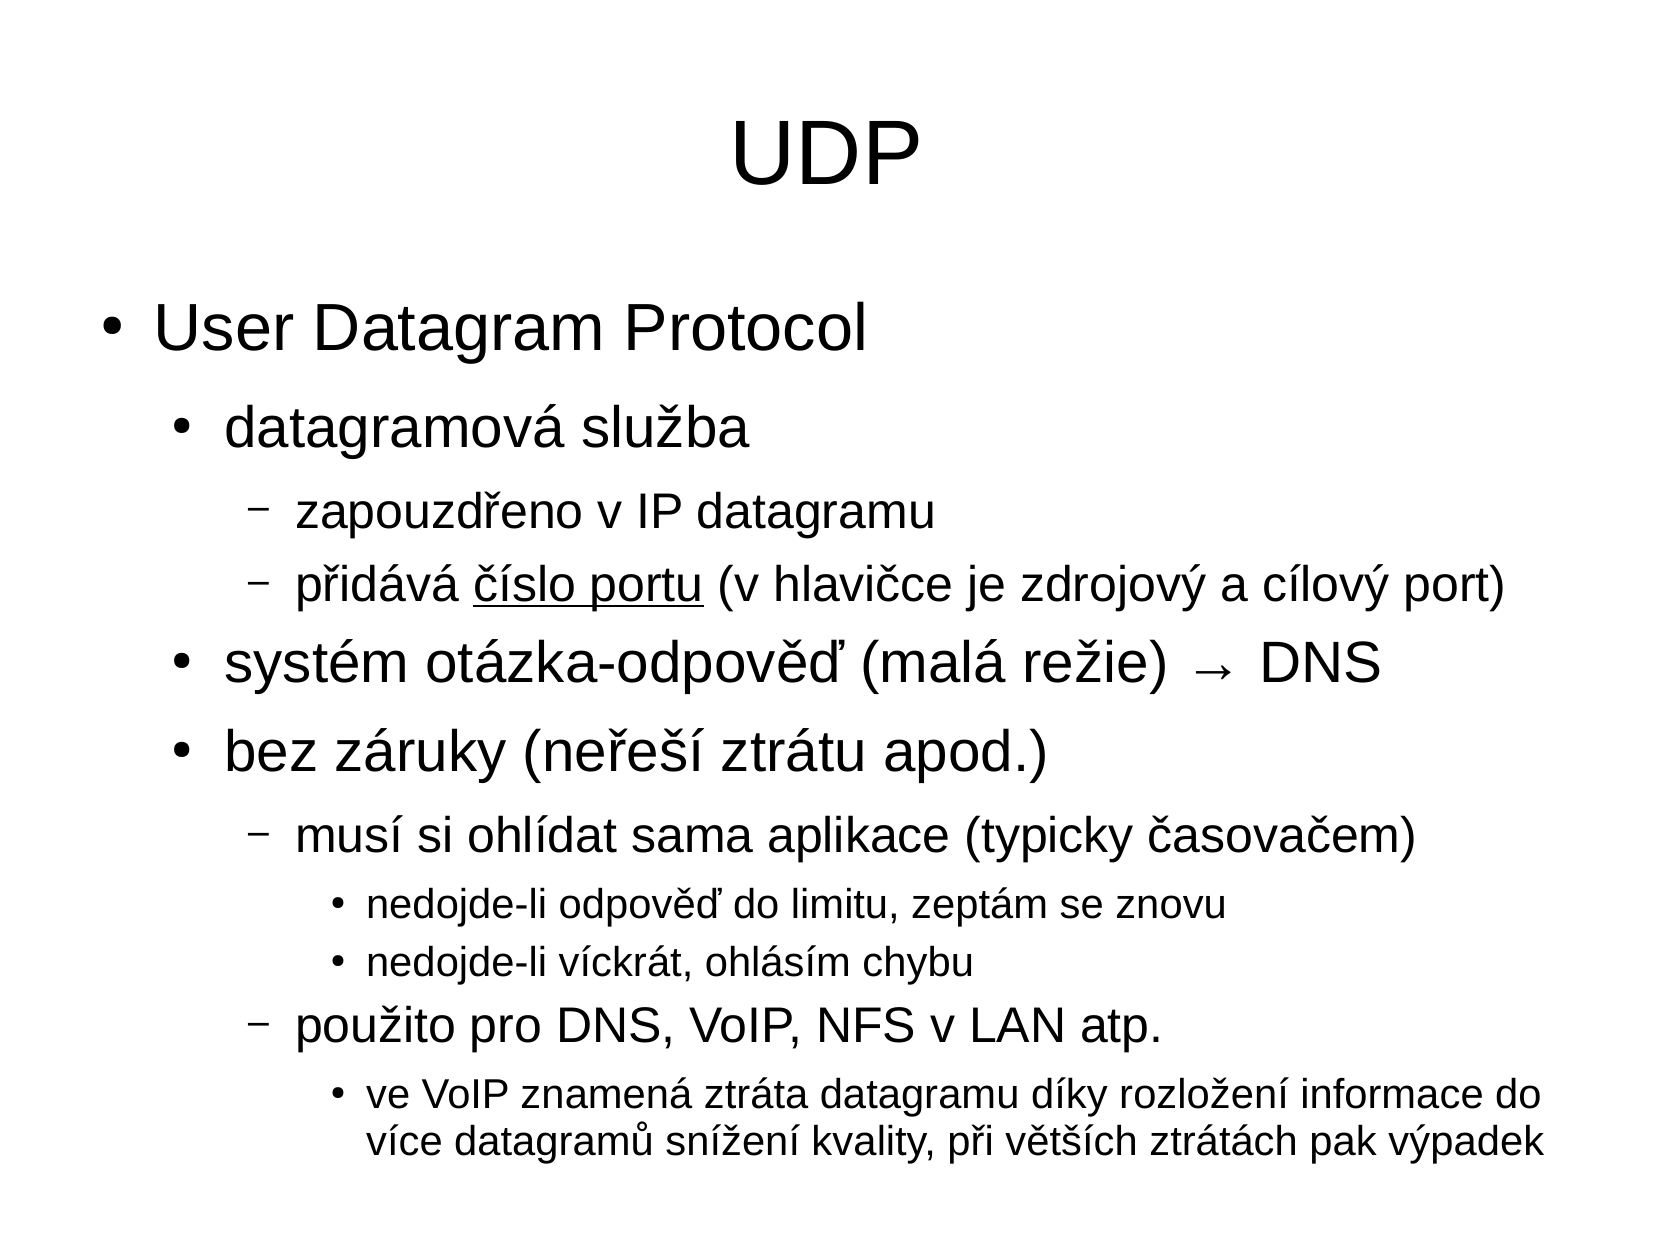

# UDP
User Datagram Protocol
datagramová služba
zapouzdřeno v IP datagramu
přidává číslo portu (v hlavičce je zdrojový a cílový port)
systém otázka-odpověď (malá režie) → DNS
bez záruky (neřeší ztrátu apod.)
musí si ohlídat sama aplikace (typicky časovačem)
nedojde-li odpověď do limitu, zeptám se znovu
nedojde-li víckrát, ohlásím chybu
použito pro DNS, VoIP, NFS v LAN atp.
ve VoIP znamená ztráta datagramu díky rozložení informace do více datagramů snížení kvality, při větších ztrátách pak výpadek